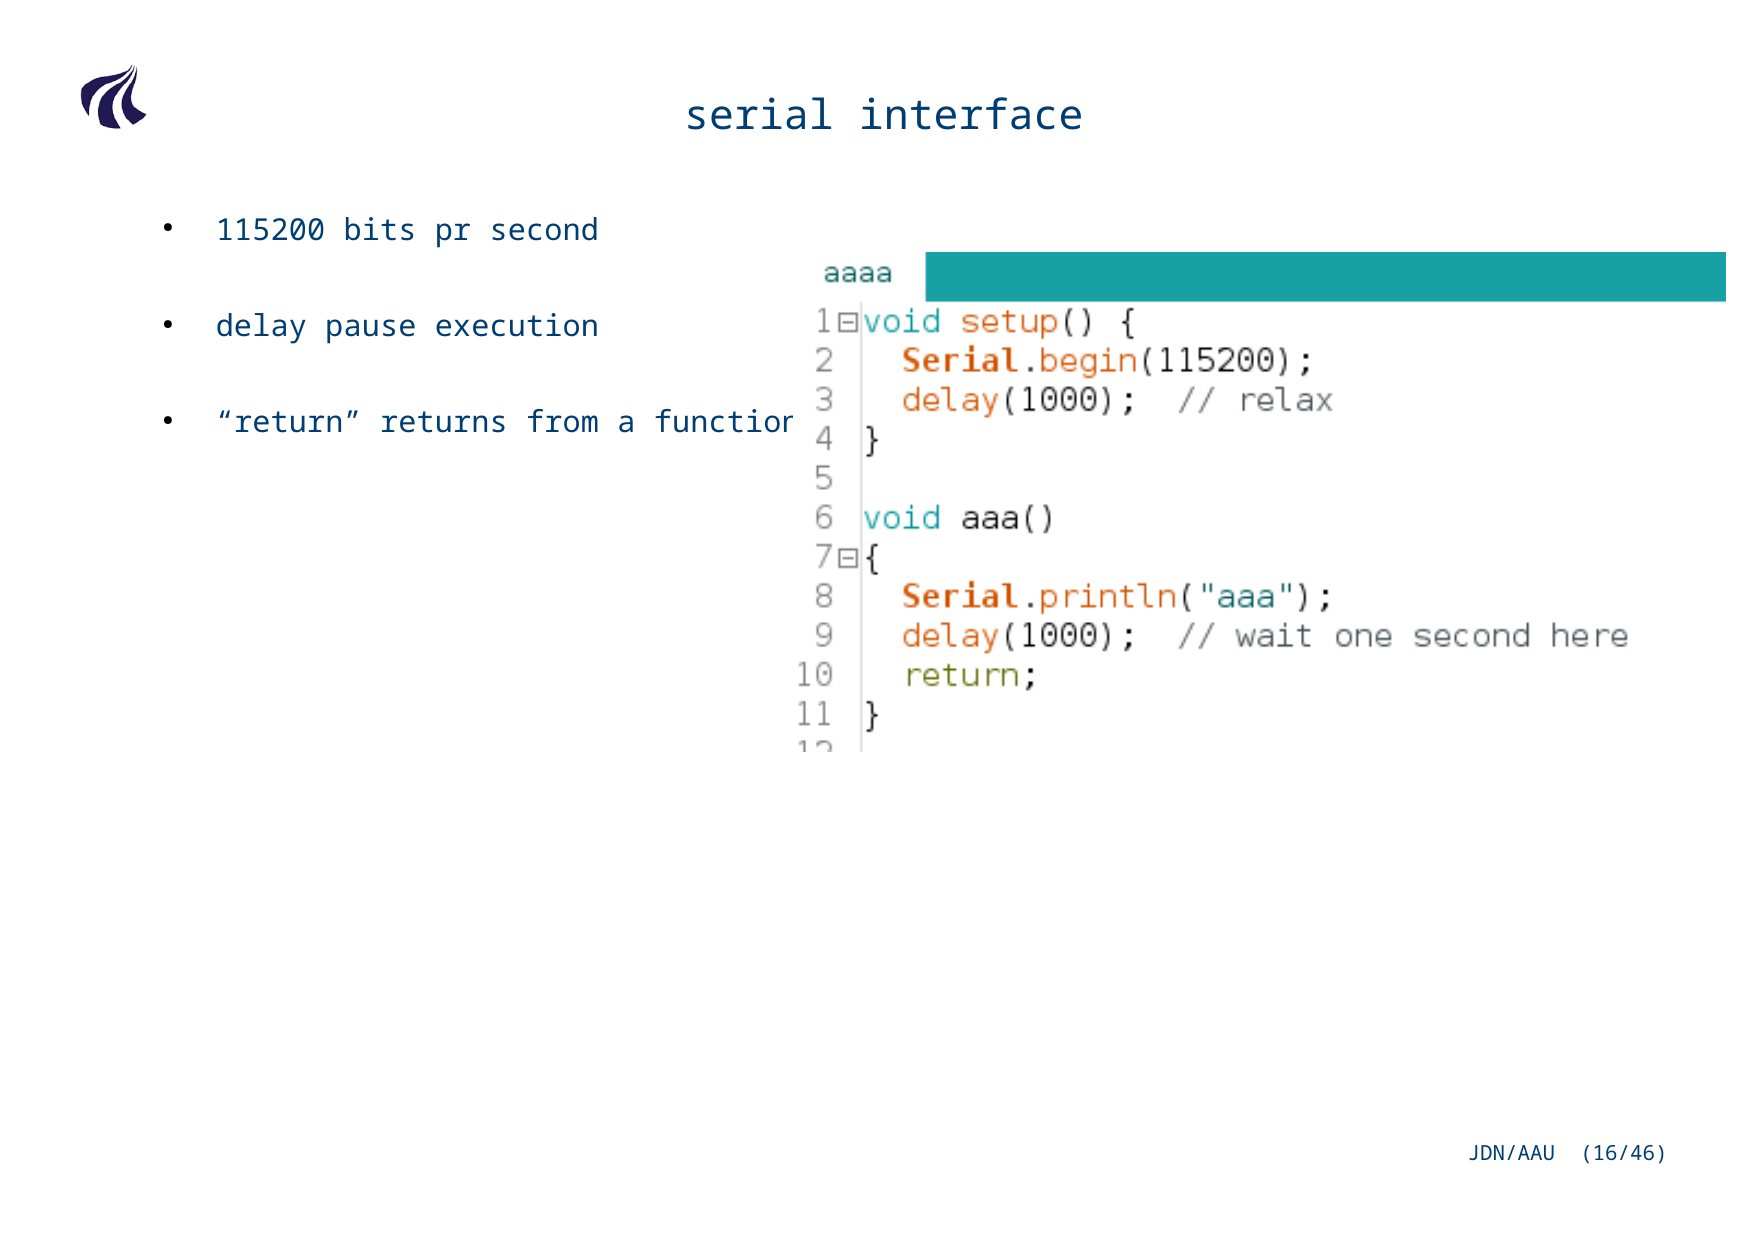

# serial interface
115200 bits pr second
delay pause execution
“return” returns from a function